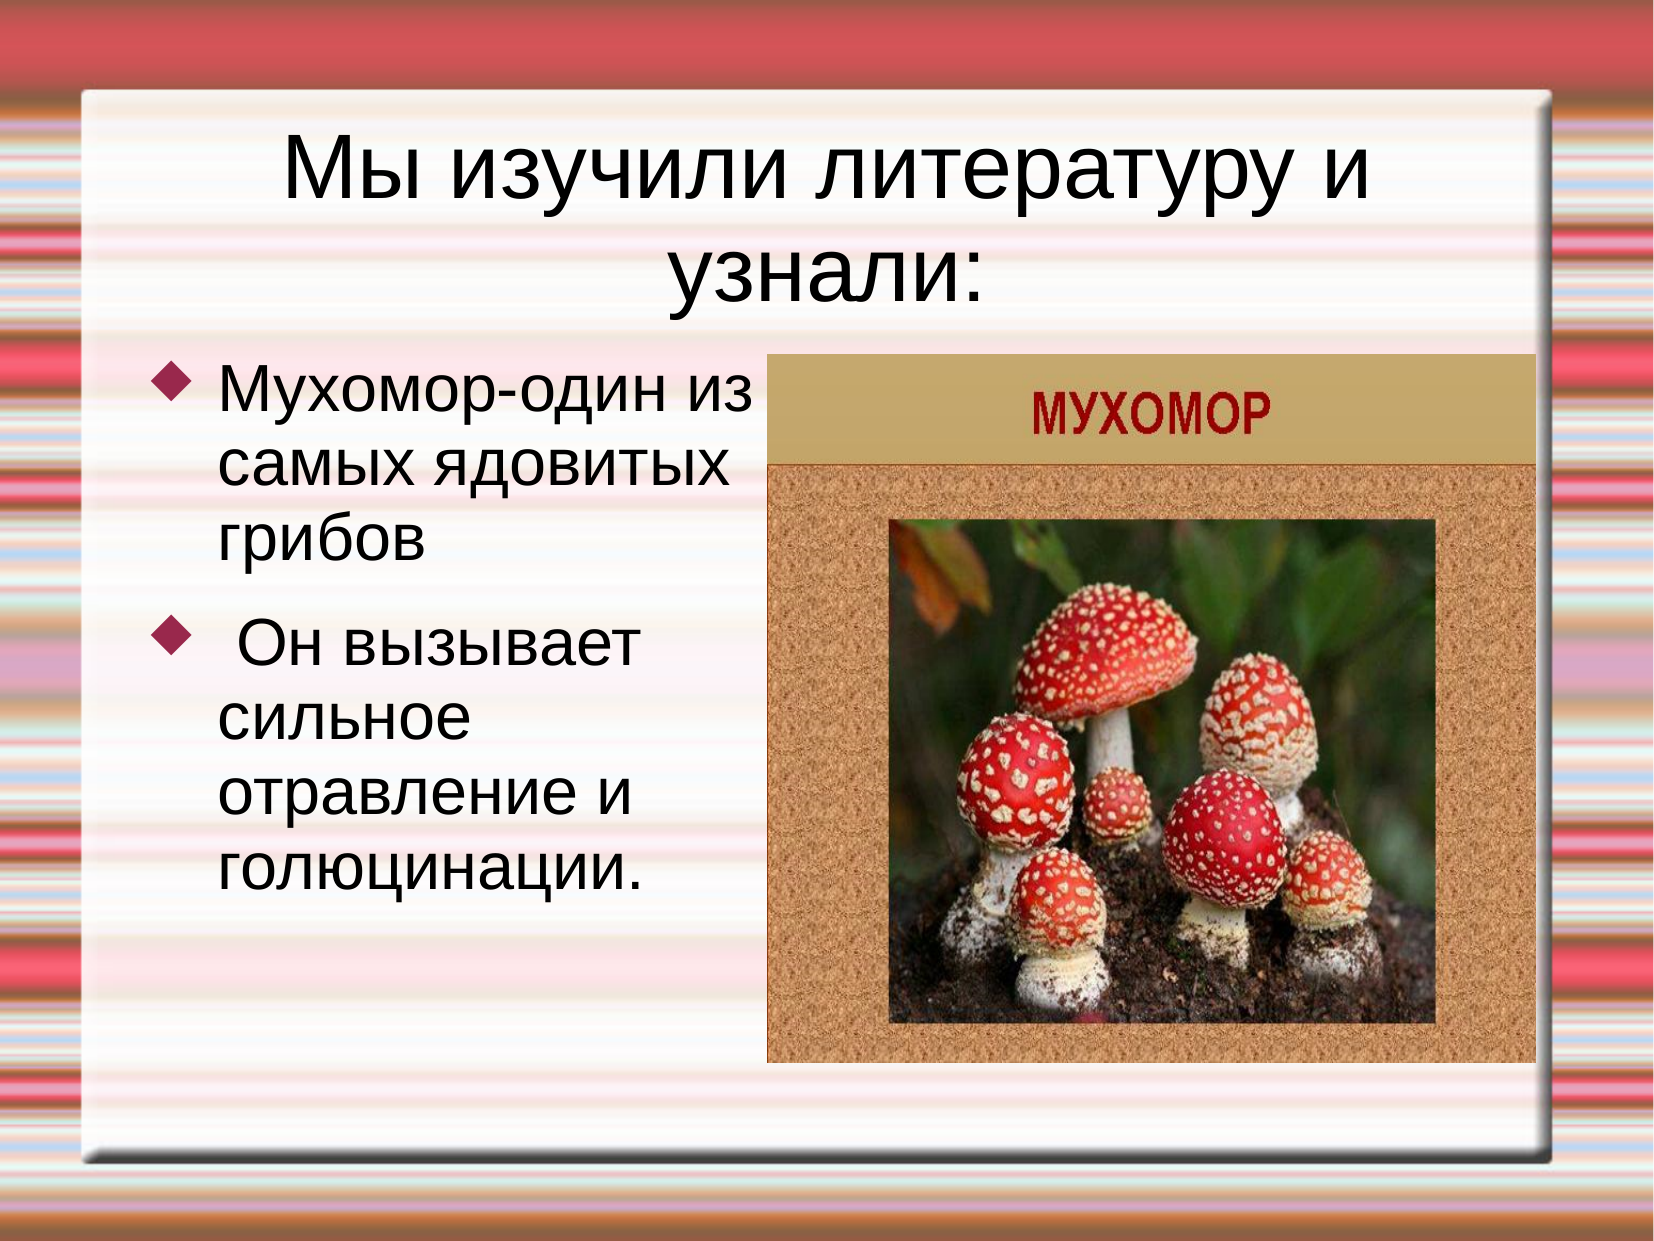

# Мы изучили литературу и узнали:
Мухомор-один из самых ядовитых грибов
 Он вызывает сильное отравление и голюцинации.